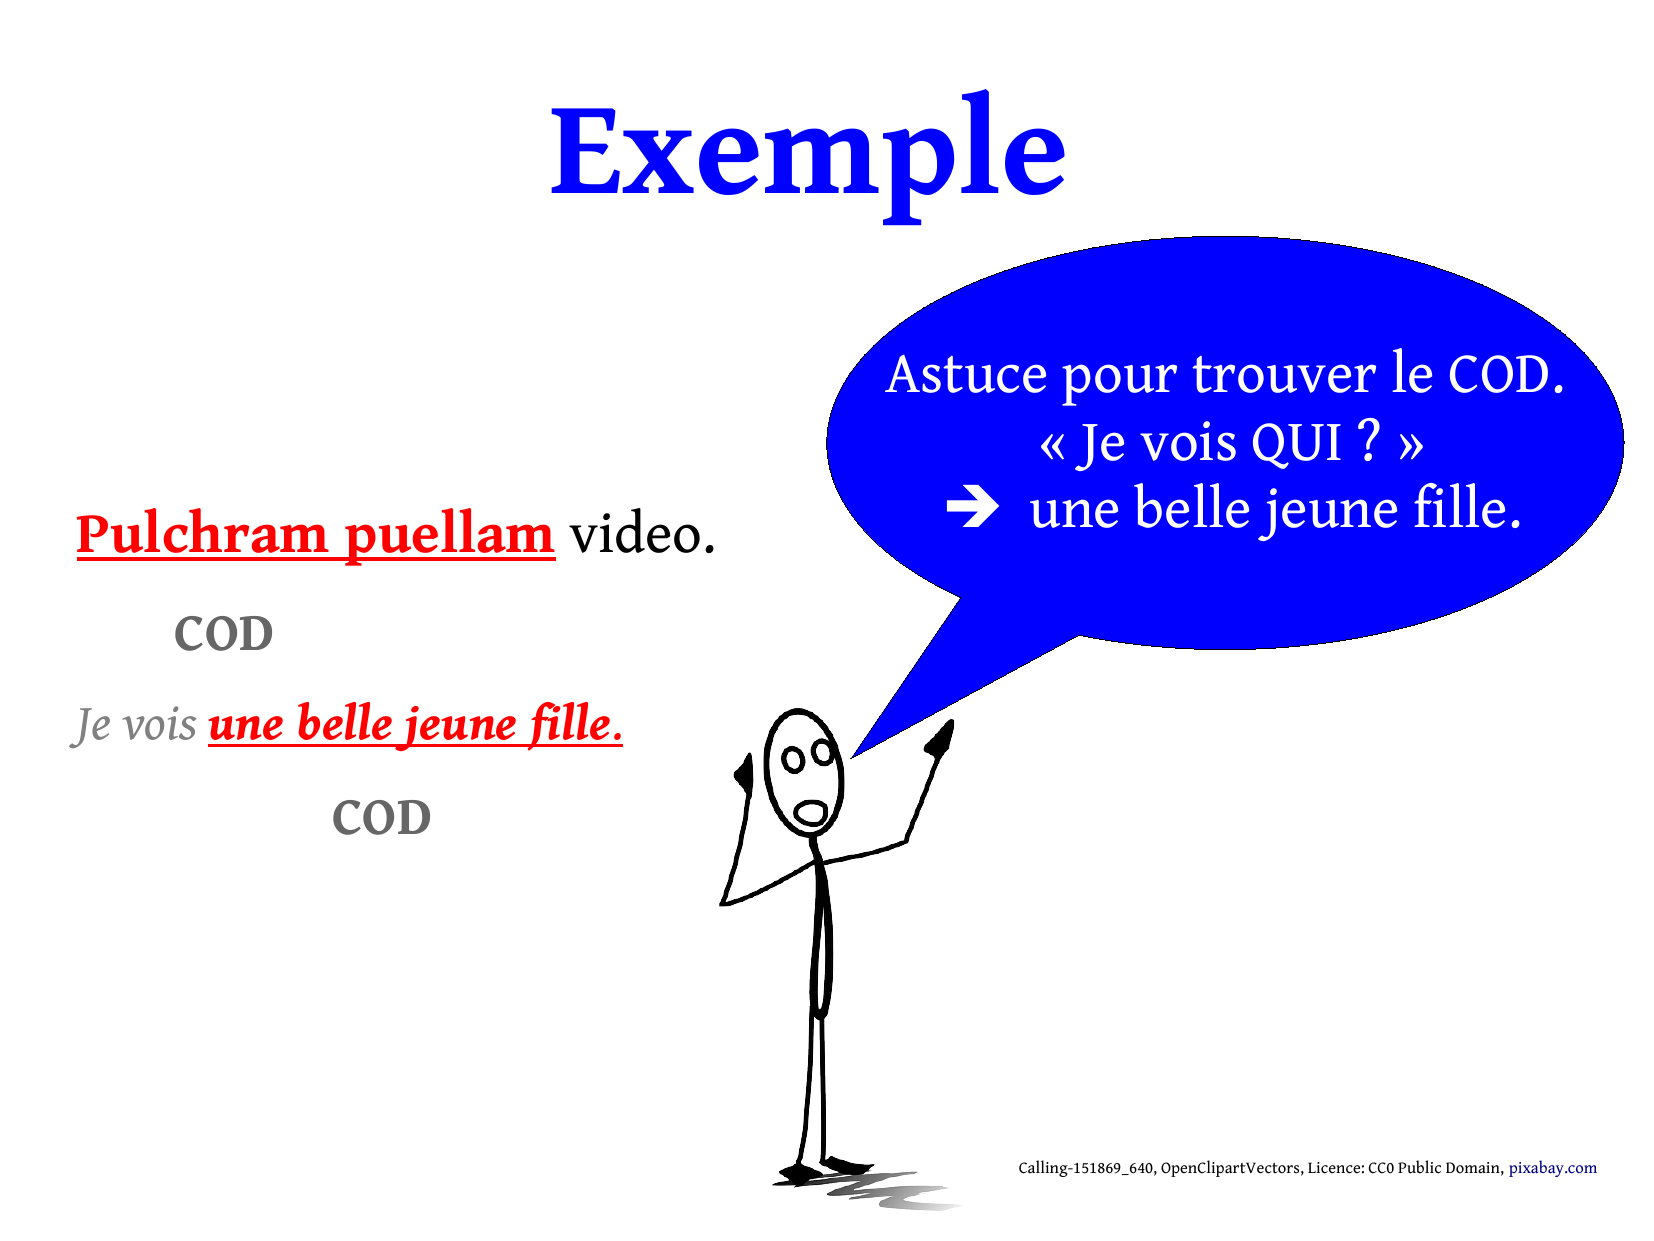

# Exemple
Astuce pour trouver le COD.
 « Je vois QUI ? »
  une belle jeune fille.
Pulchram puellam video.
 COD
Je vois une belle jeune fille.
 COD
Calling-151869_640, OpenClipartVectors, Licence: CC0 Public Domain, pixabay.com